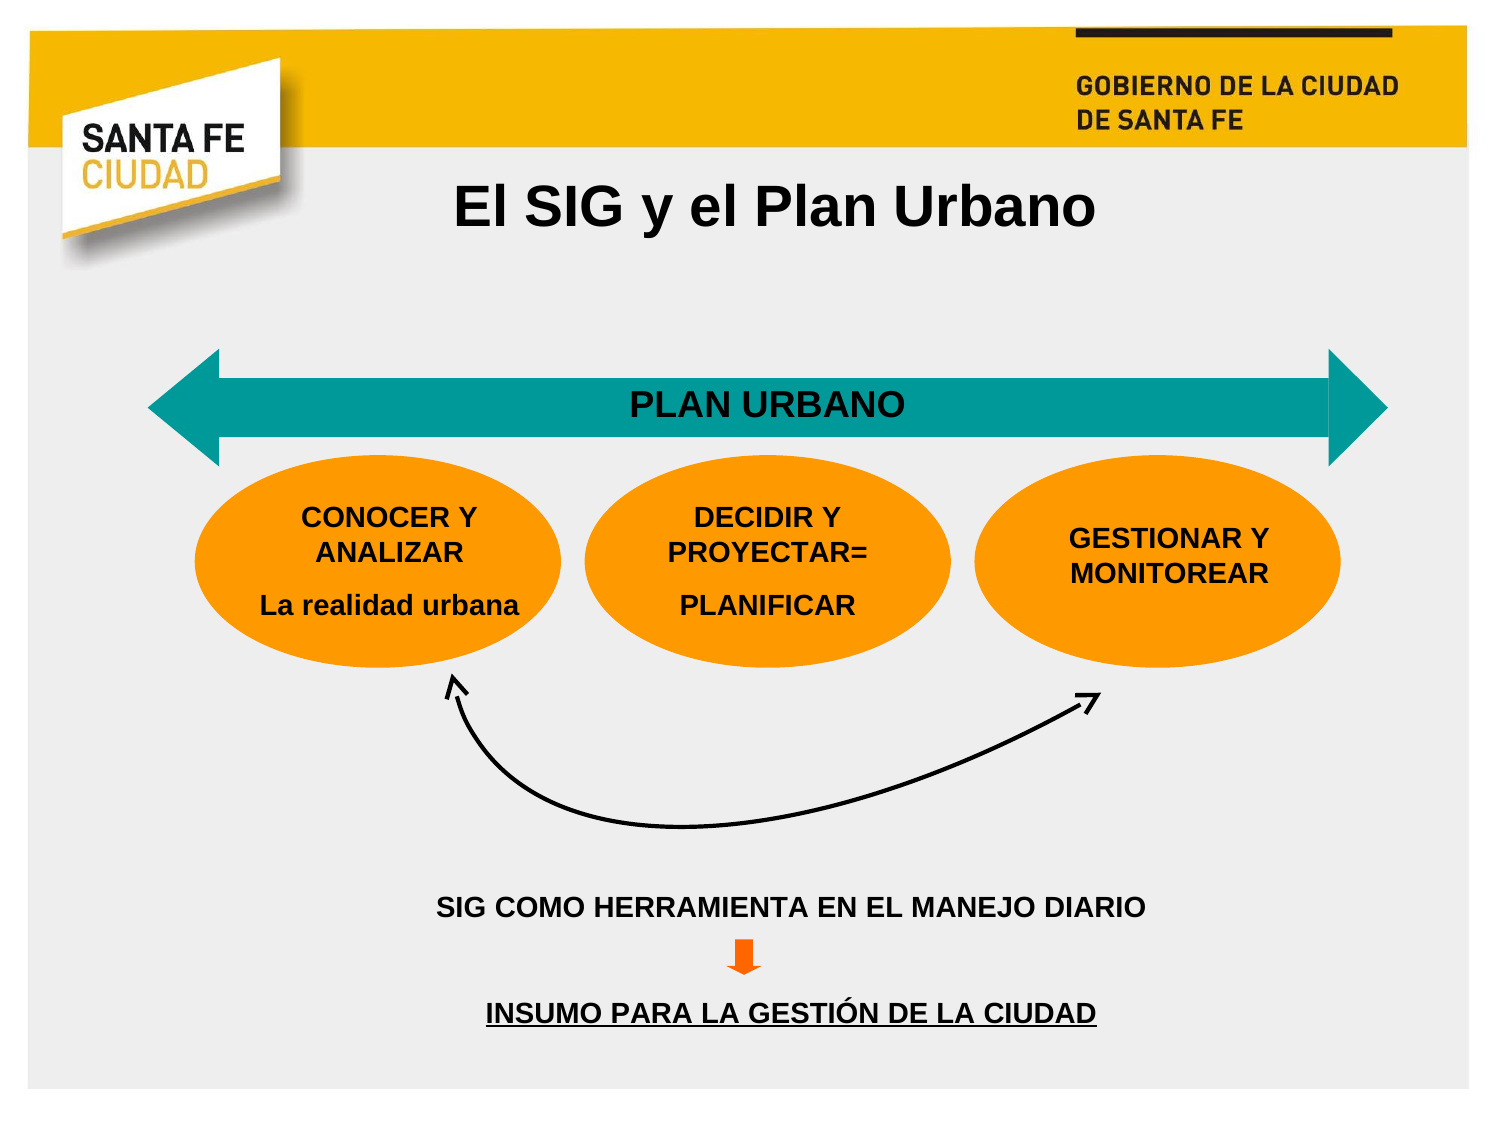

El SIG y el Plan Urbano
PLAN URBANO
CONOCER Y ANALIZAR
La realidad urbana
DECIDIR Y PROYECTAR=
PLANIFICAR
GESTIONAR Y MONITOREAR
SIG COMO HERRAMIENTA EN EL MANEJO DIARIO
INSUMO PARA LA GESTIÓN DE LA CIUDAD